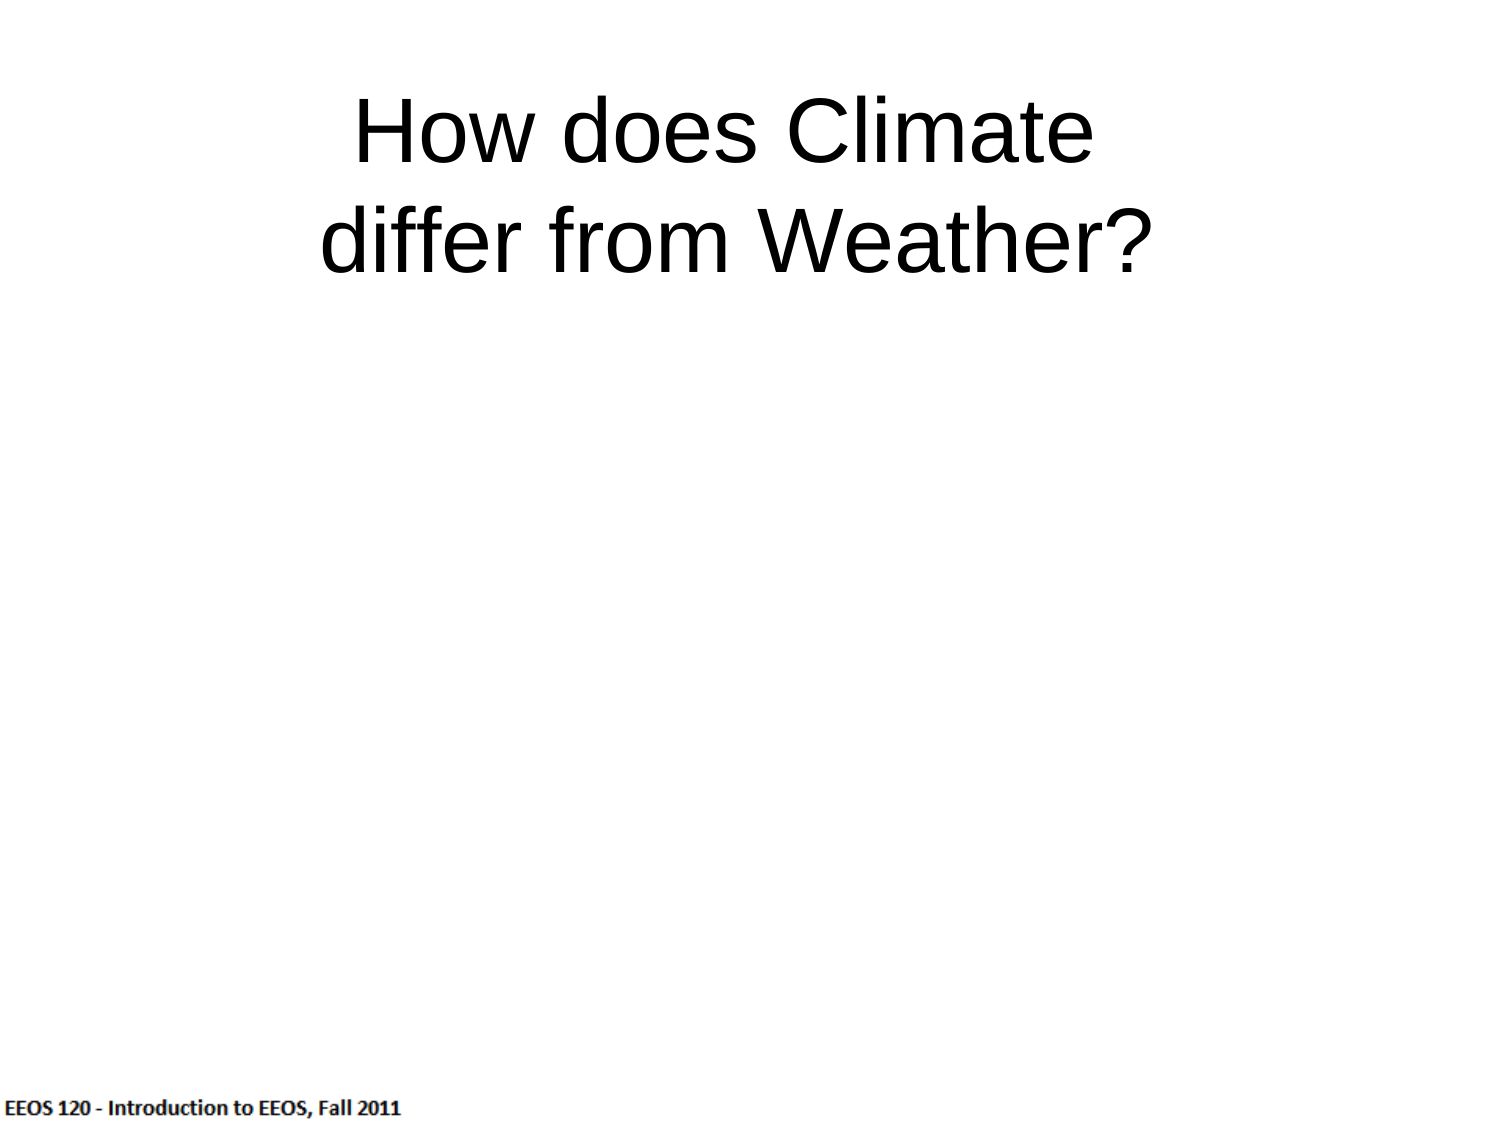

# How does Climate differ from Weather?